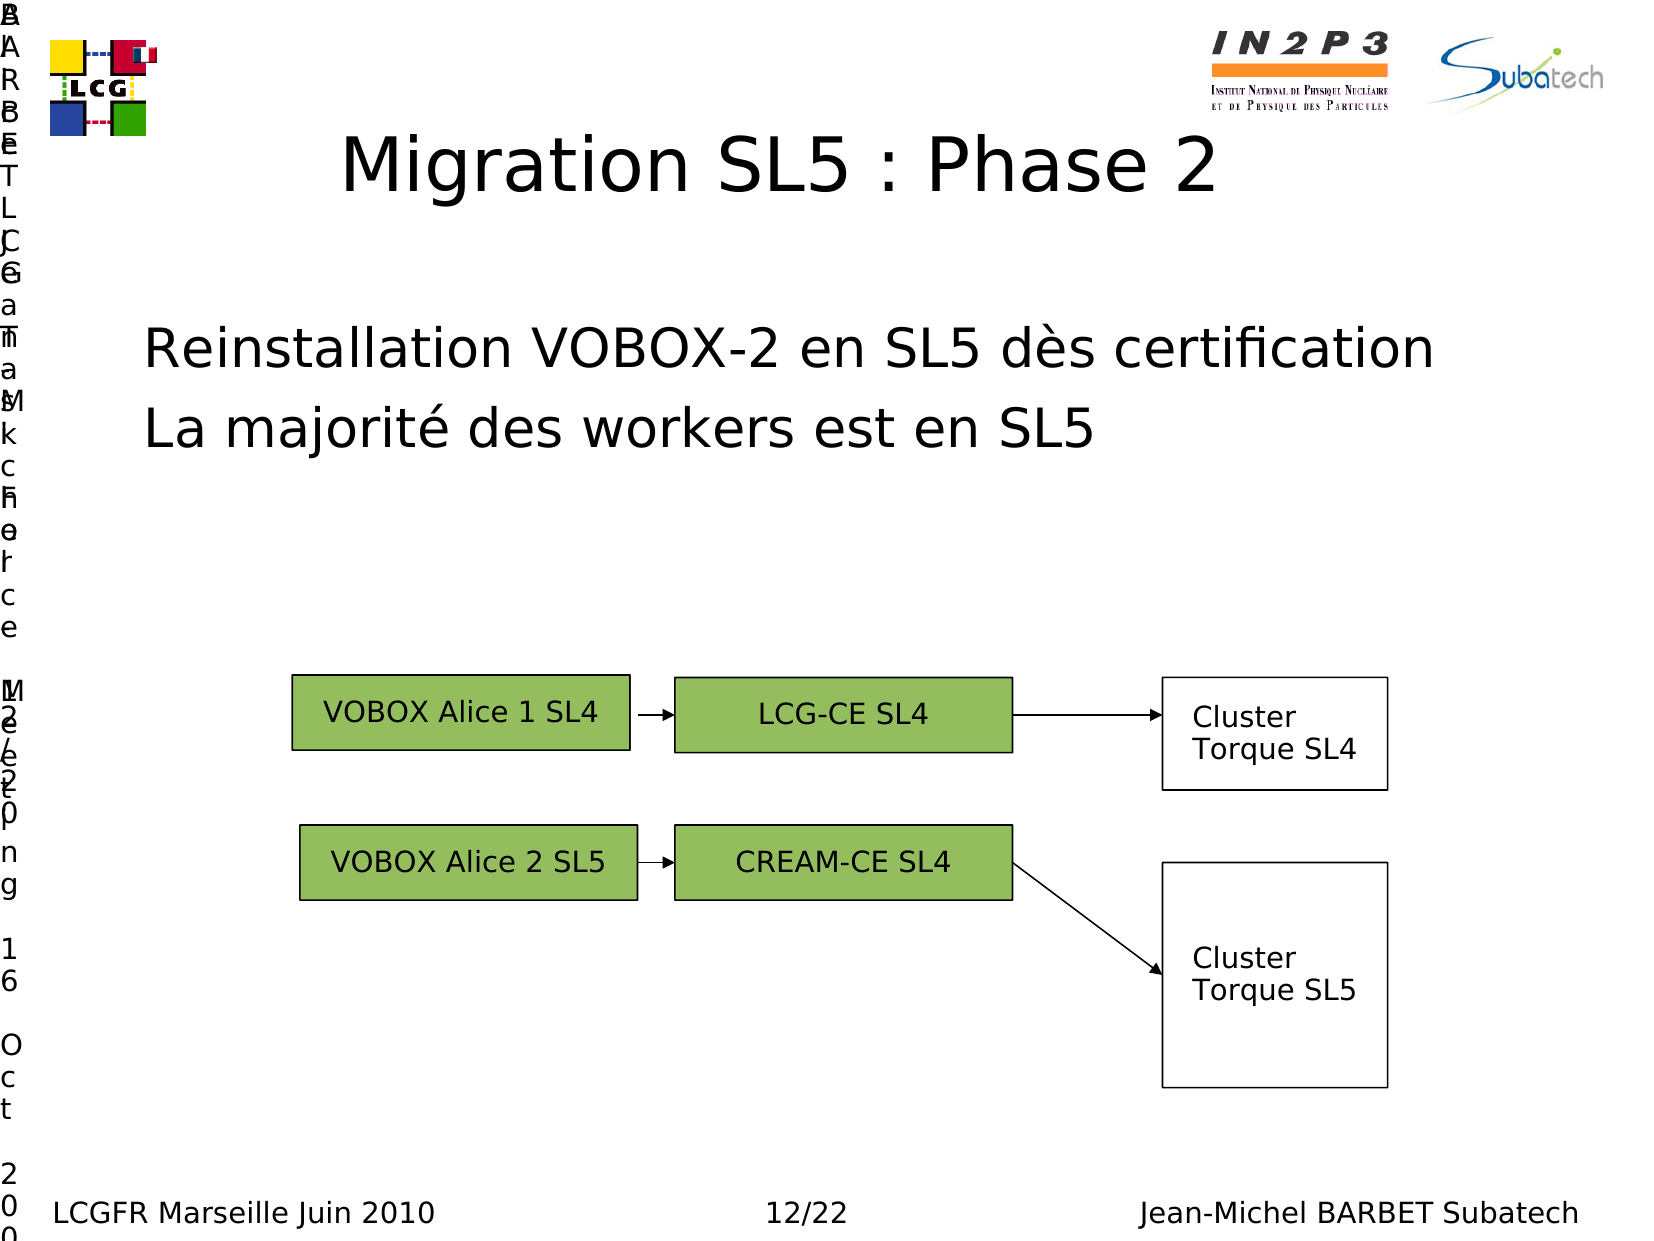

# Migration SL5 : Phase 2
Reinstallation VOBOX-2 en SL5 dès certification
La majorité des workers est en SL5
VOBOX Alice 1
VOBOX Alice 1 SL4
LCG-CE SL4
Cluster
Torque SL4
VOBOX Alice 2 SL5
CREAM-CE SL4
Cluster
Torque SL5